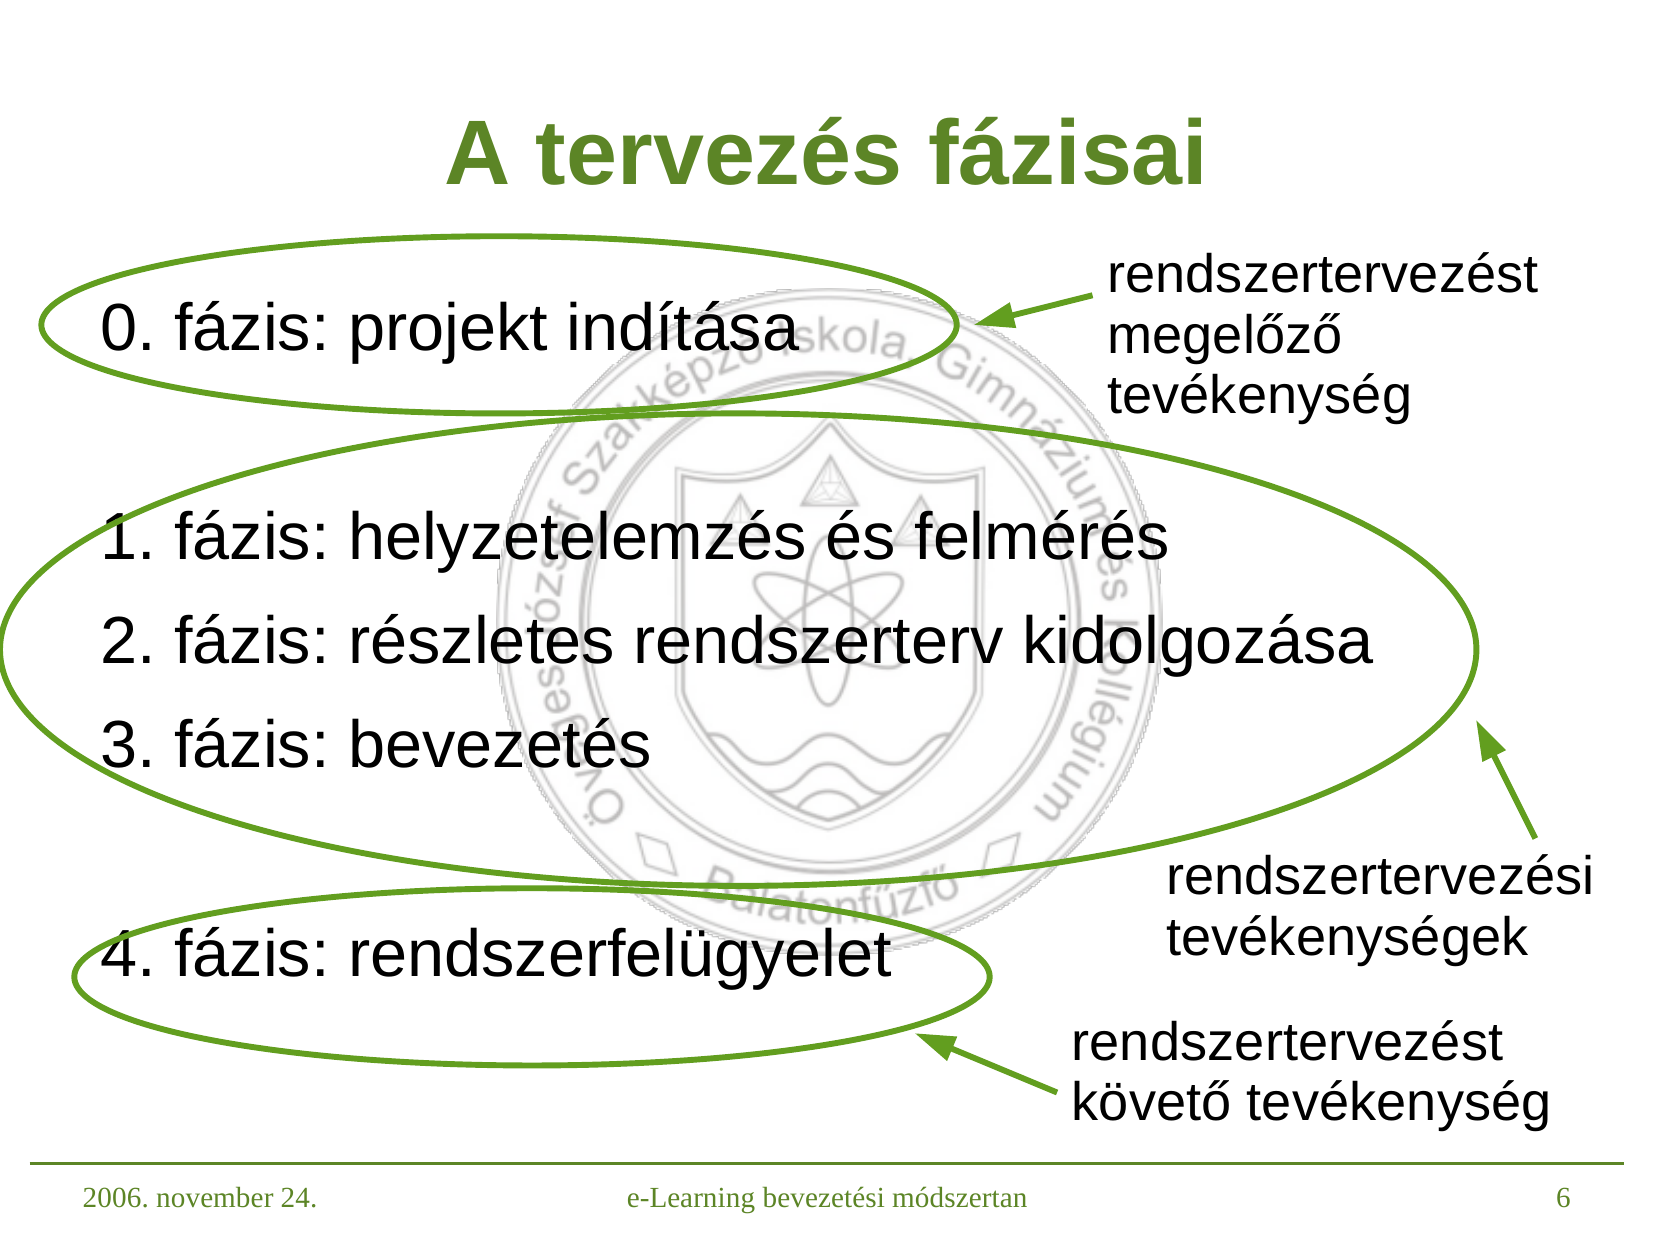

# A tervezés fázisai
rendszertervezést megelőző tevékenység
0. fázis: projekt indítása
1. fázis: helyzetelemzés és felmérés
2. fázis: részletes rendszerterv kidolgozása
3. fázis: bevezetés
4. fázis: rendszerfelügyelet
rendszertervezési tevékenységek
rendszertervezést követő tevékenység
2006. november 24.
e-Learning bevezetési módszertan
6